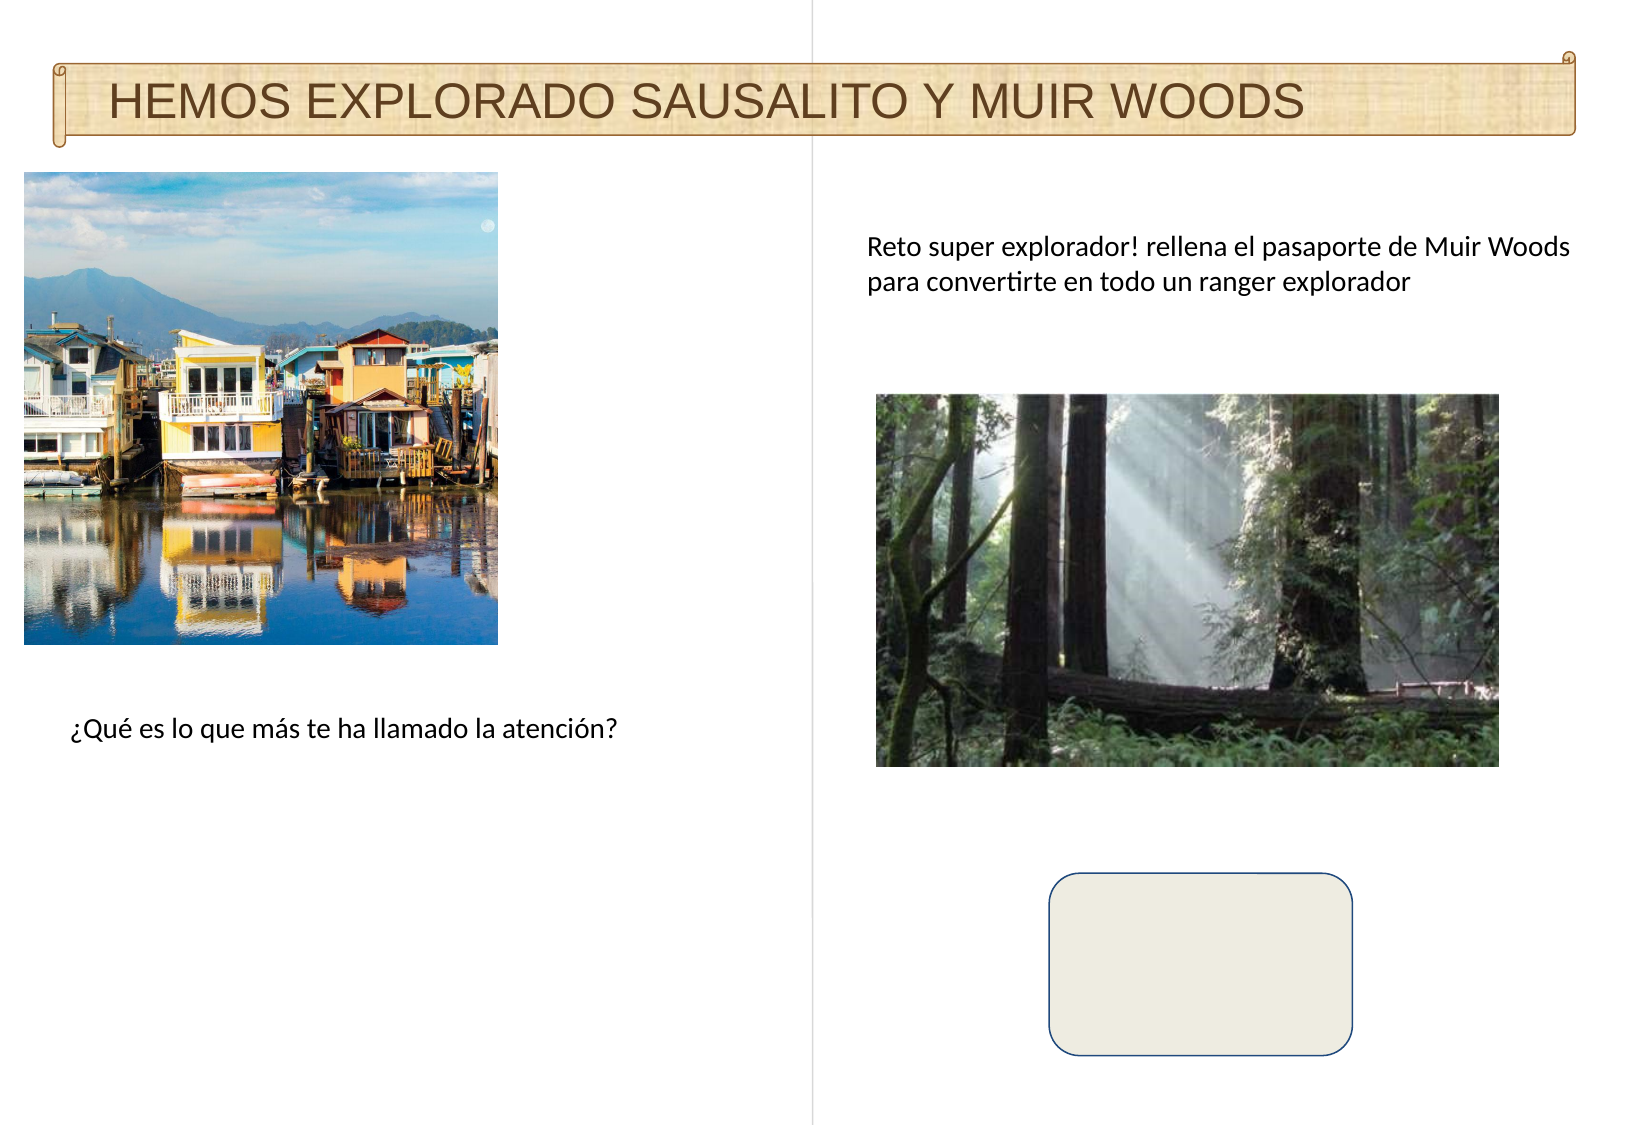

HEMOS EXPLORADO SAUSALITO Y MUIR WOODS
Reto super explorador! rellena el pasaporte de Muir Woods para convertirte en todo un ranger explorador
¿Qué es lo que más te ha llamado la atención?